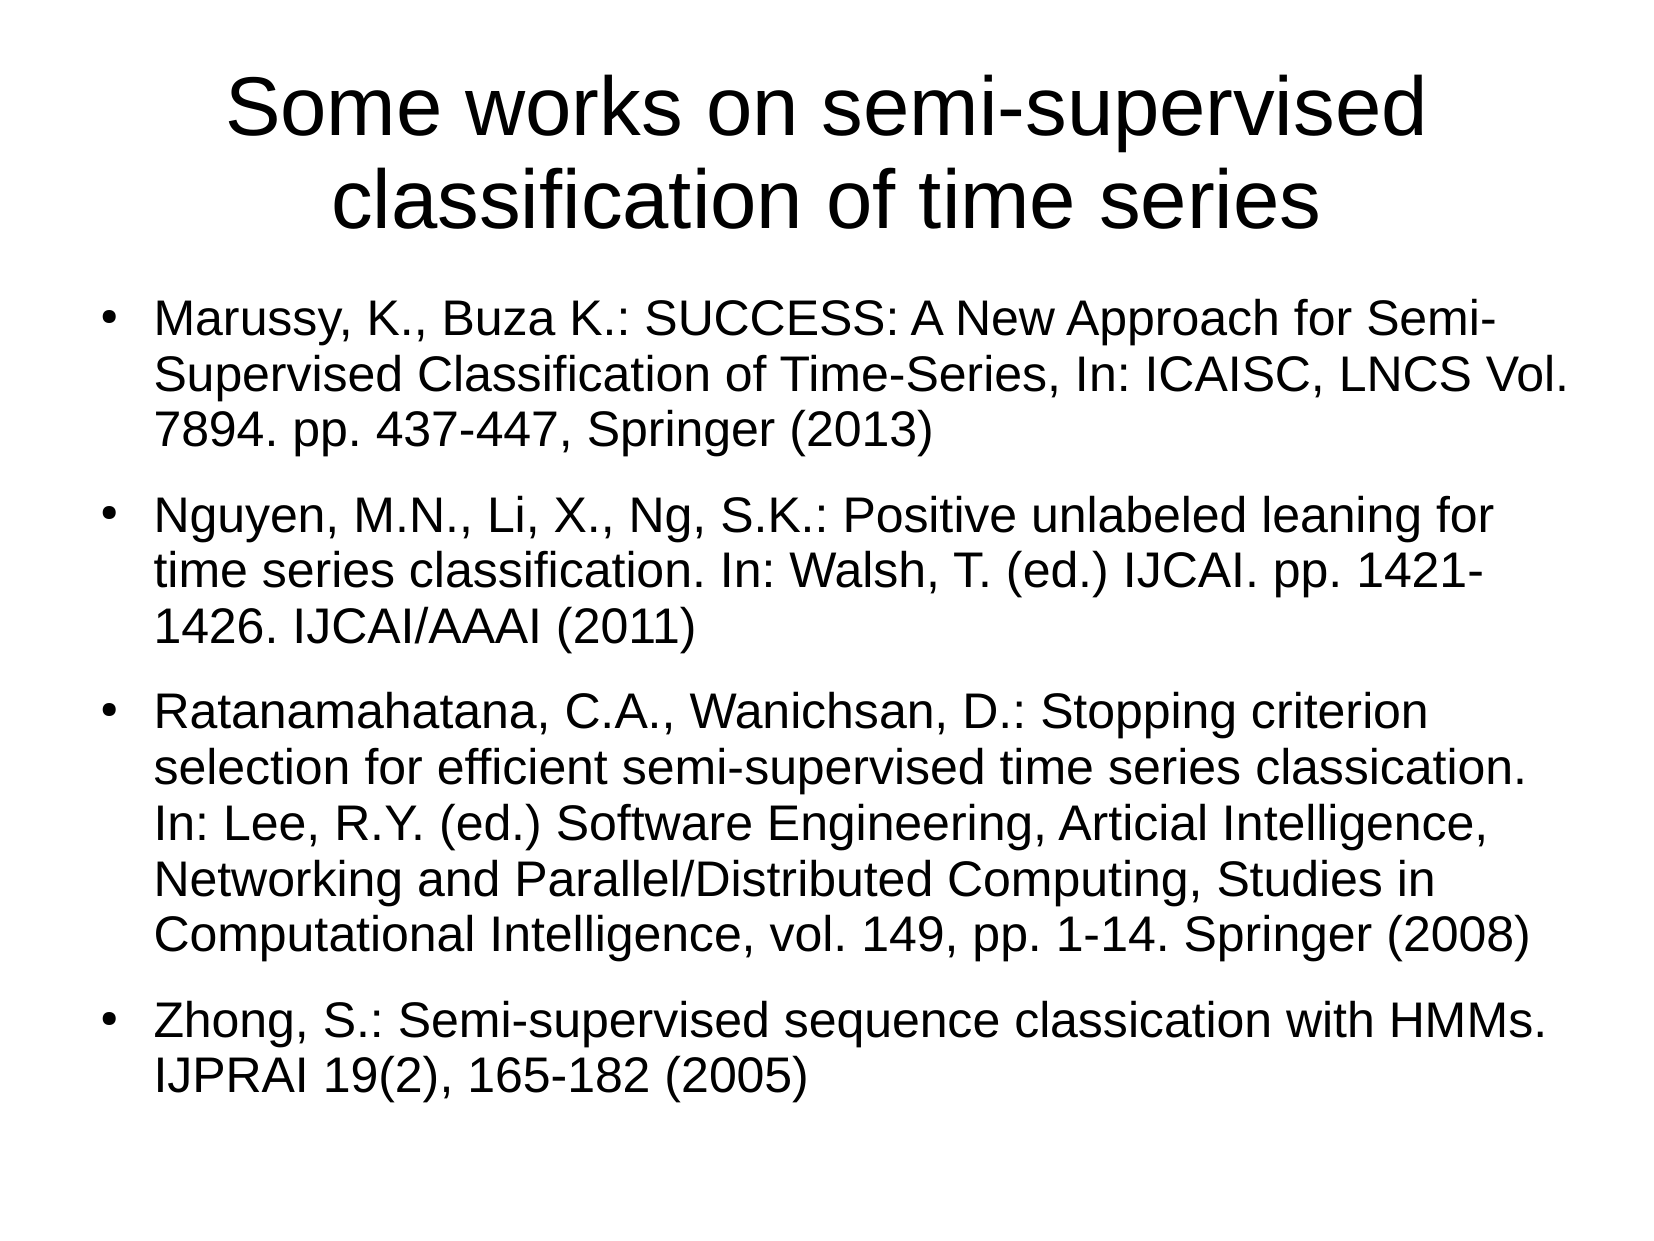

# Some works on semi-supervised classification of time series
Marussy, K., Buza K.: SUCCESS: A New Approach for Semi-Supervised Classification of Time-Series, In: ICAISC, LNCS Vol. 7894. pp. 437-447, Springer (2013)
Nguyen, M.N., Li, X., Ng, S.K.: Positive unlabeled leaning for time series classification. In: Walsh, T. (ed.) IJCAI. pp. 1421-1426. IJCAI/AAAI (2011)
Ratanamahatana, C.A., Wanichsan, D.: Stopping criterion selection for efficient semi-supervised time series classication. In: Lee, R.Y. (ed.) Software Engineering, Articial Intelligence, Networking and Parallel/Distributed Computing, Studies in Computational Intelligence, vol. 149, pp. 1-14. Springer (2008)
Zhong, S.: Semi-supervised sequence classication with HMMs. IJPRAI 19(2), 165-182 (2005)